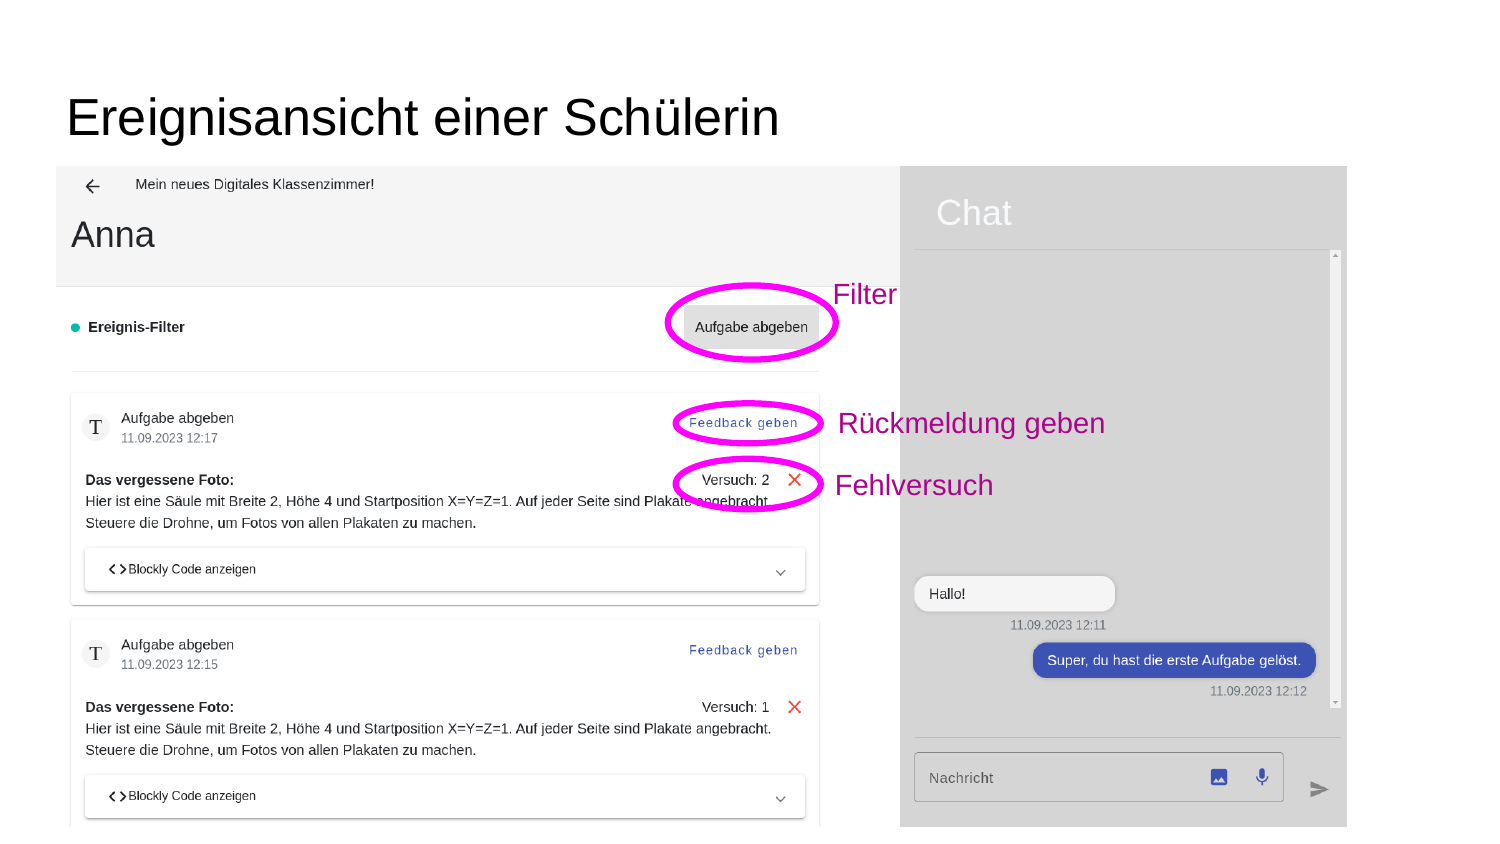

# Ereignisansicht einer Schülerin
Filter
Rückmeldung geben
Fehlversuch